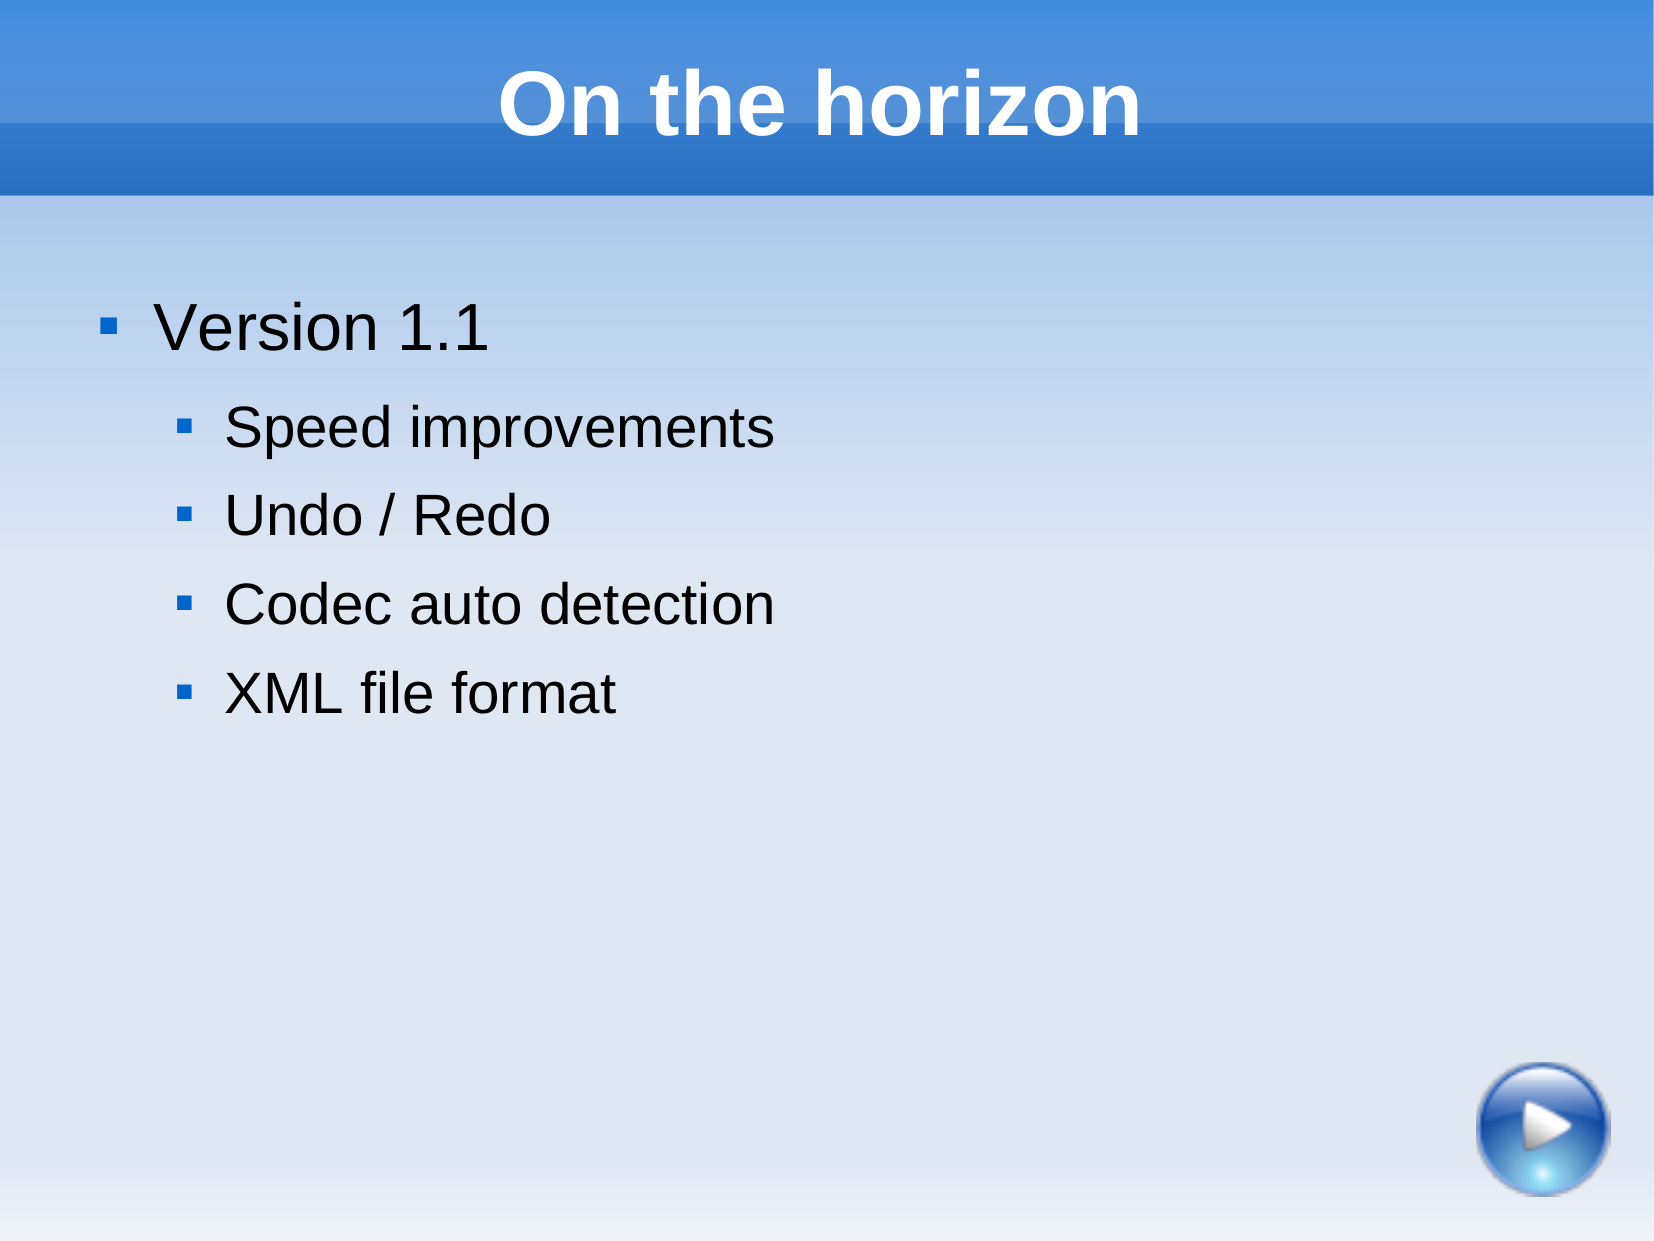

# On the horizon
Version 1.1
Speed improvements
Undo / Redo
Codec auto detection
XML file format